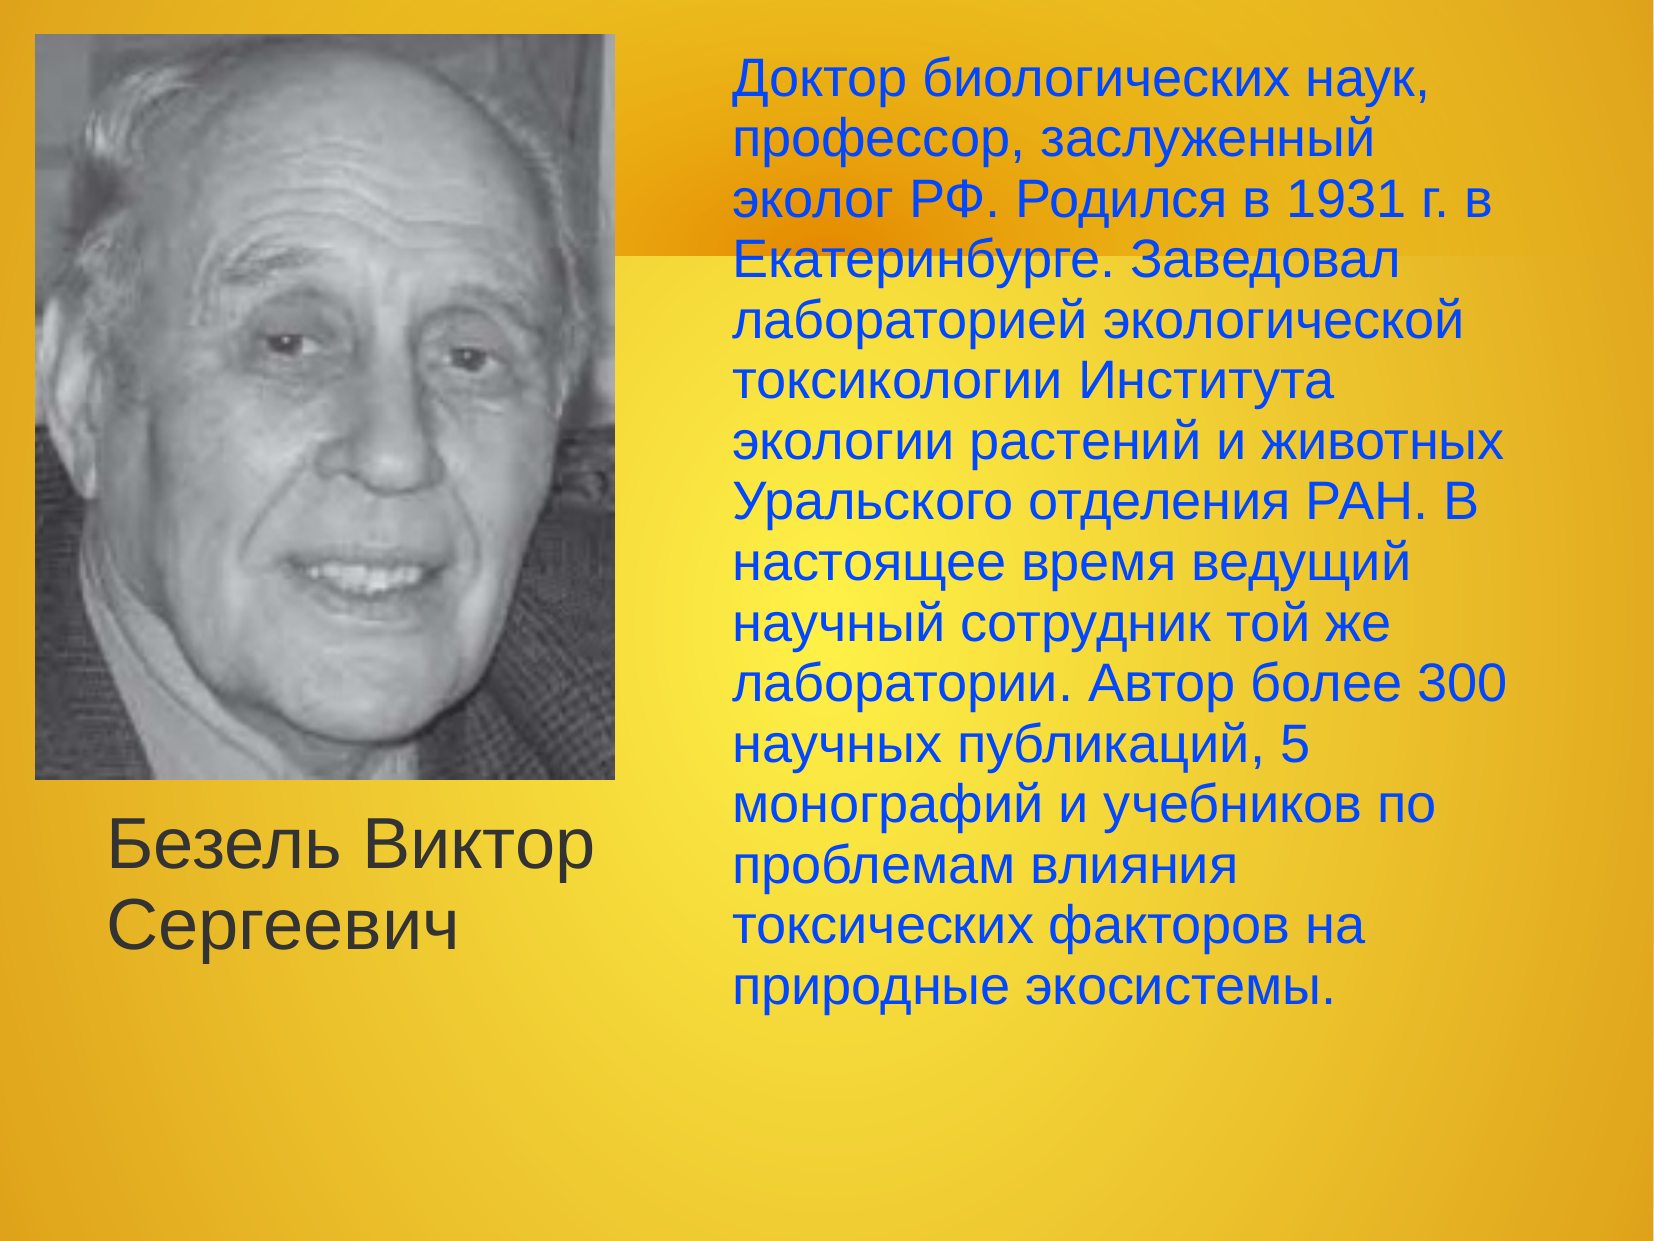

Доктор биологических наук, профессор, заслуженный эколог РФ. Родился в 1931 г. в Екатеринбурге. Заведовал лабораторией экологической токсикологии Института экологии растений и животных Уральского отделения РАН. В настоящее время ведущий научный сотрудник той же лаборатории. Автор более 300 научных публикаций, 5 монографий и учебников по проблемам влияния токсических факторов на природные экосистемы.
# Безель Виктор Сергеевич